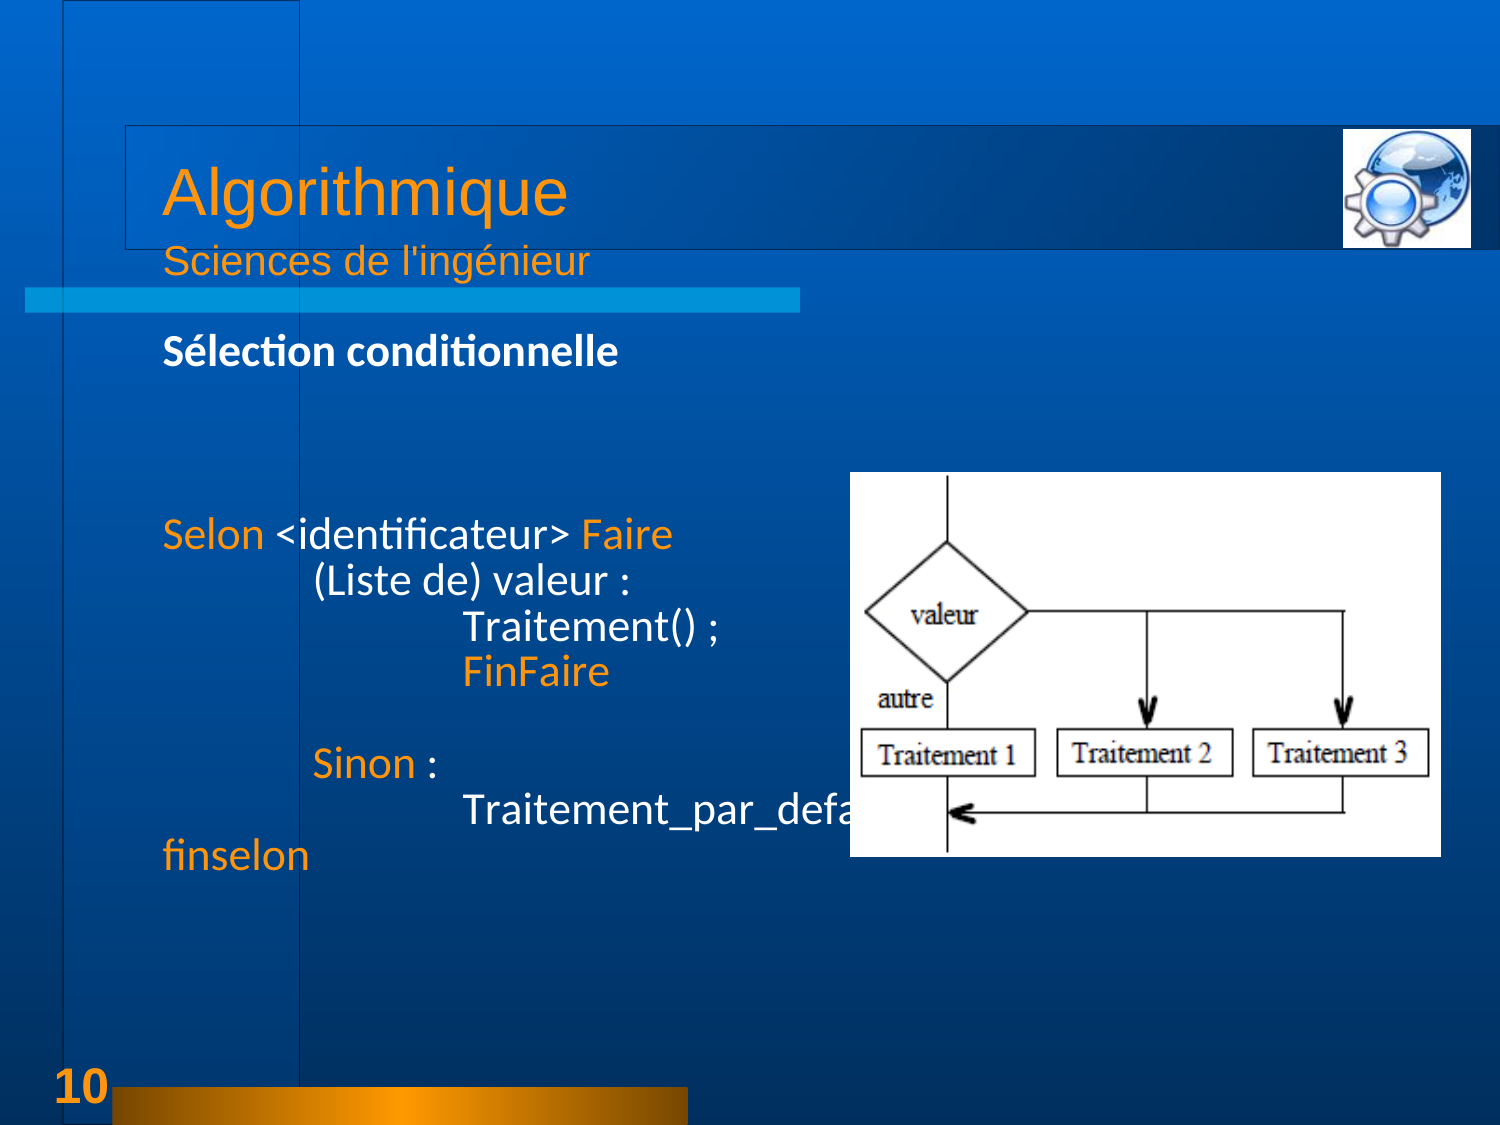

Sélection conditionnelle
Selon <identificateur> Faire
	(Liste de) valeur :
		Traitement() ;
		FinFaire
	Sinon :
		Traitement_par_defaut() ;
finselon